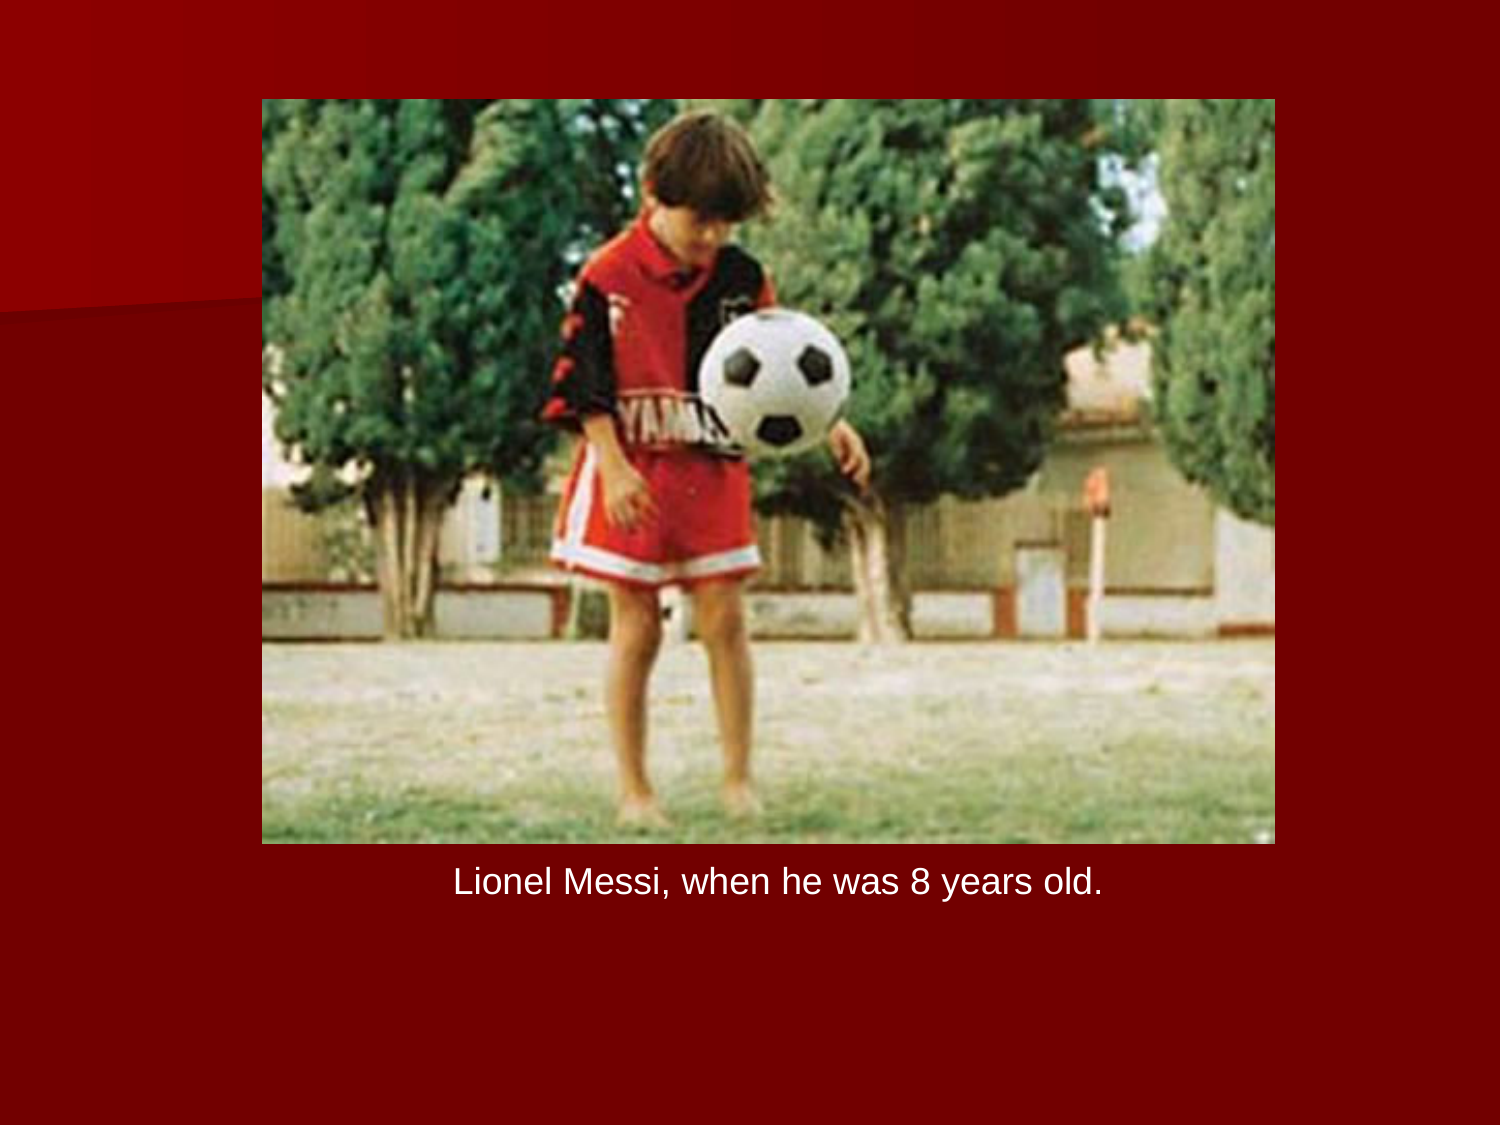

#
Lionel Messi, when he was 8 years old.